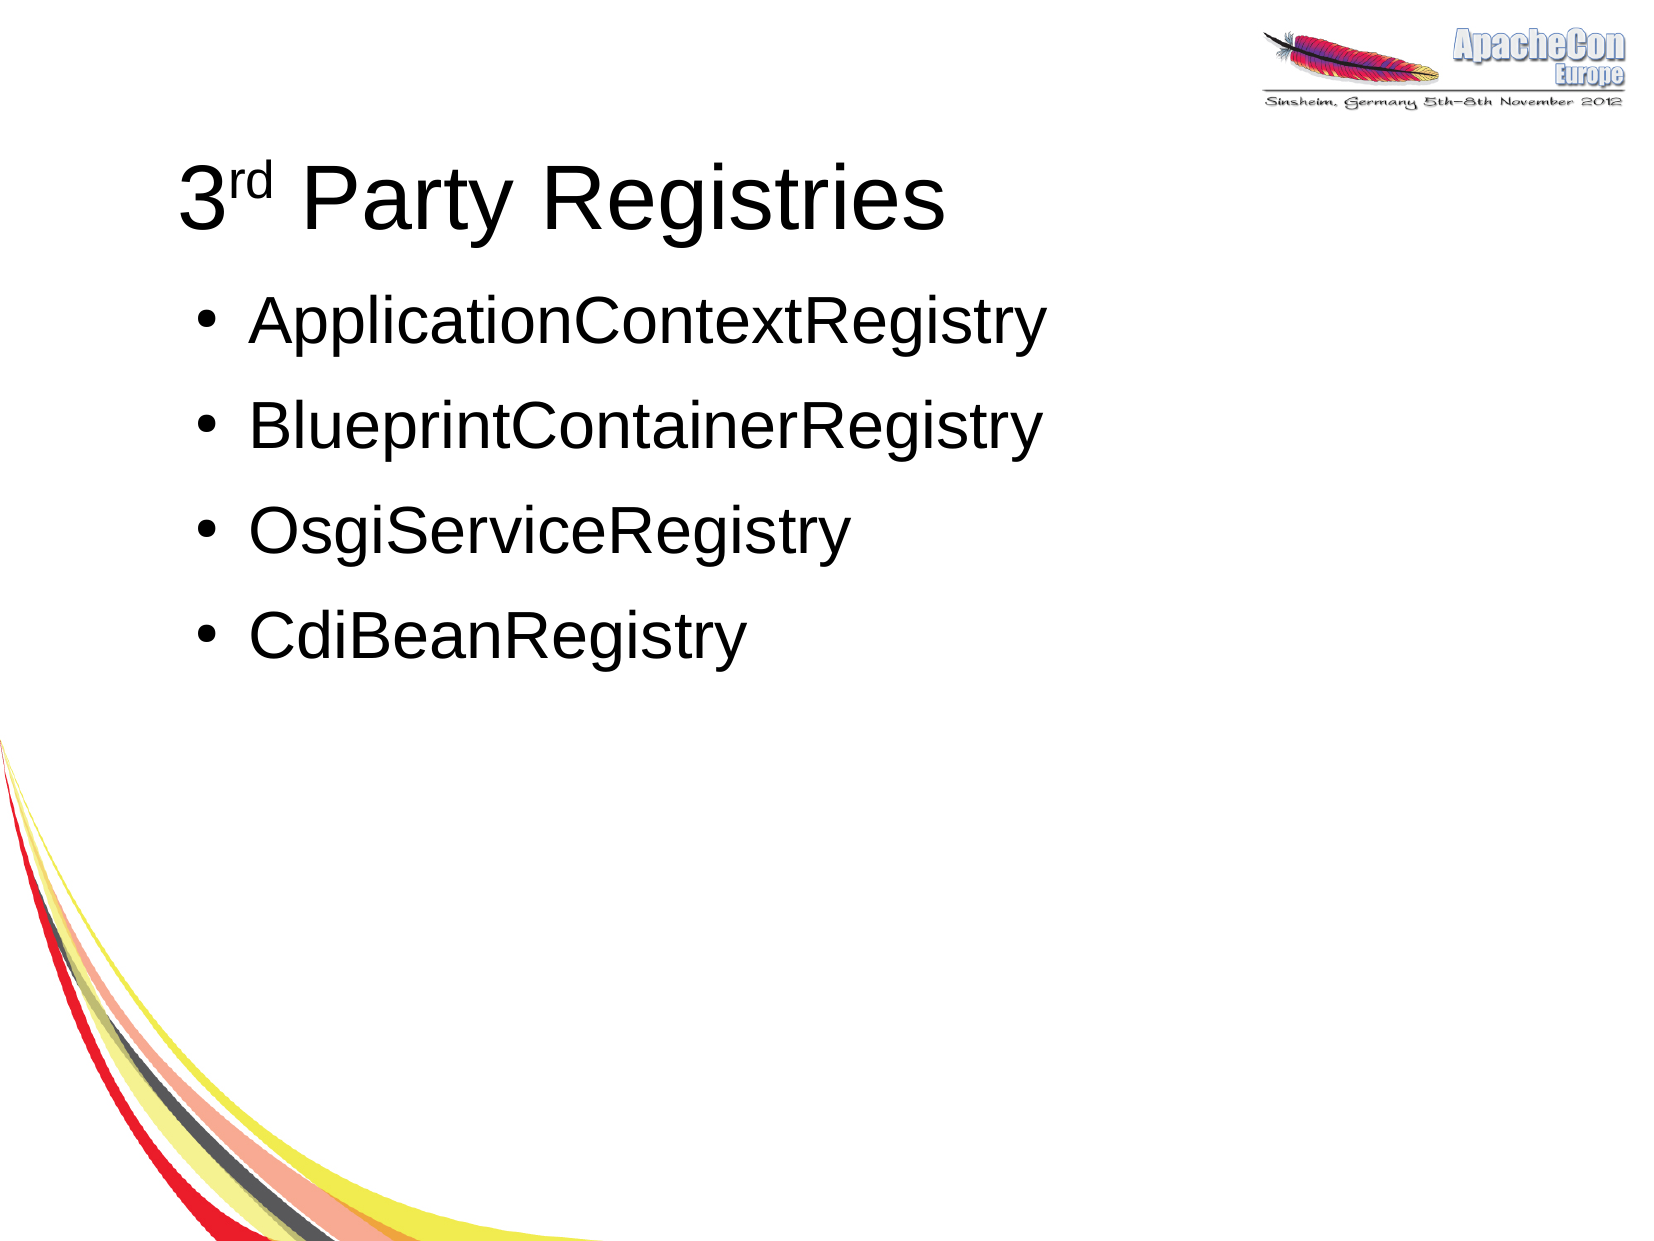

# 3rd Party Registries
ApplicationContextRegistry
BlueprintContainerRegistry
OsgiServiceRegistry
CdiBeanRegistry